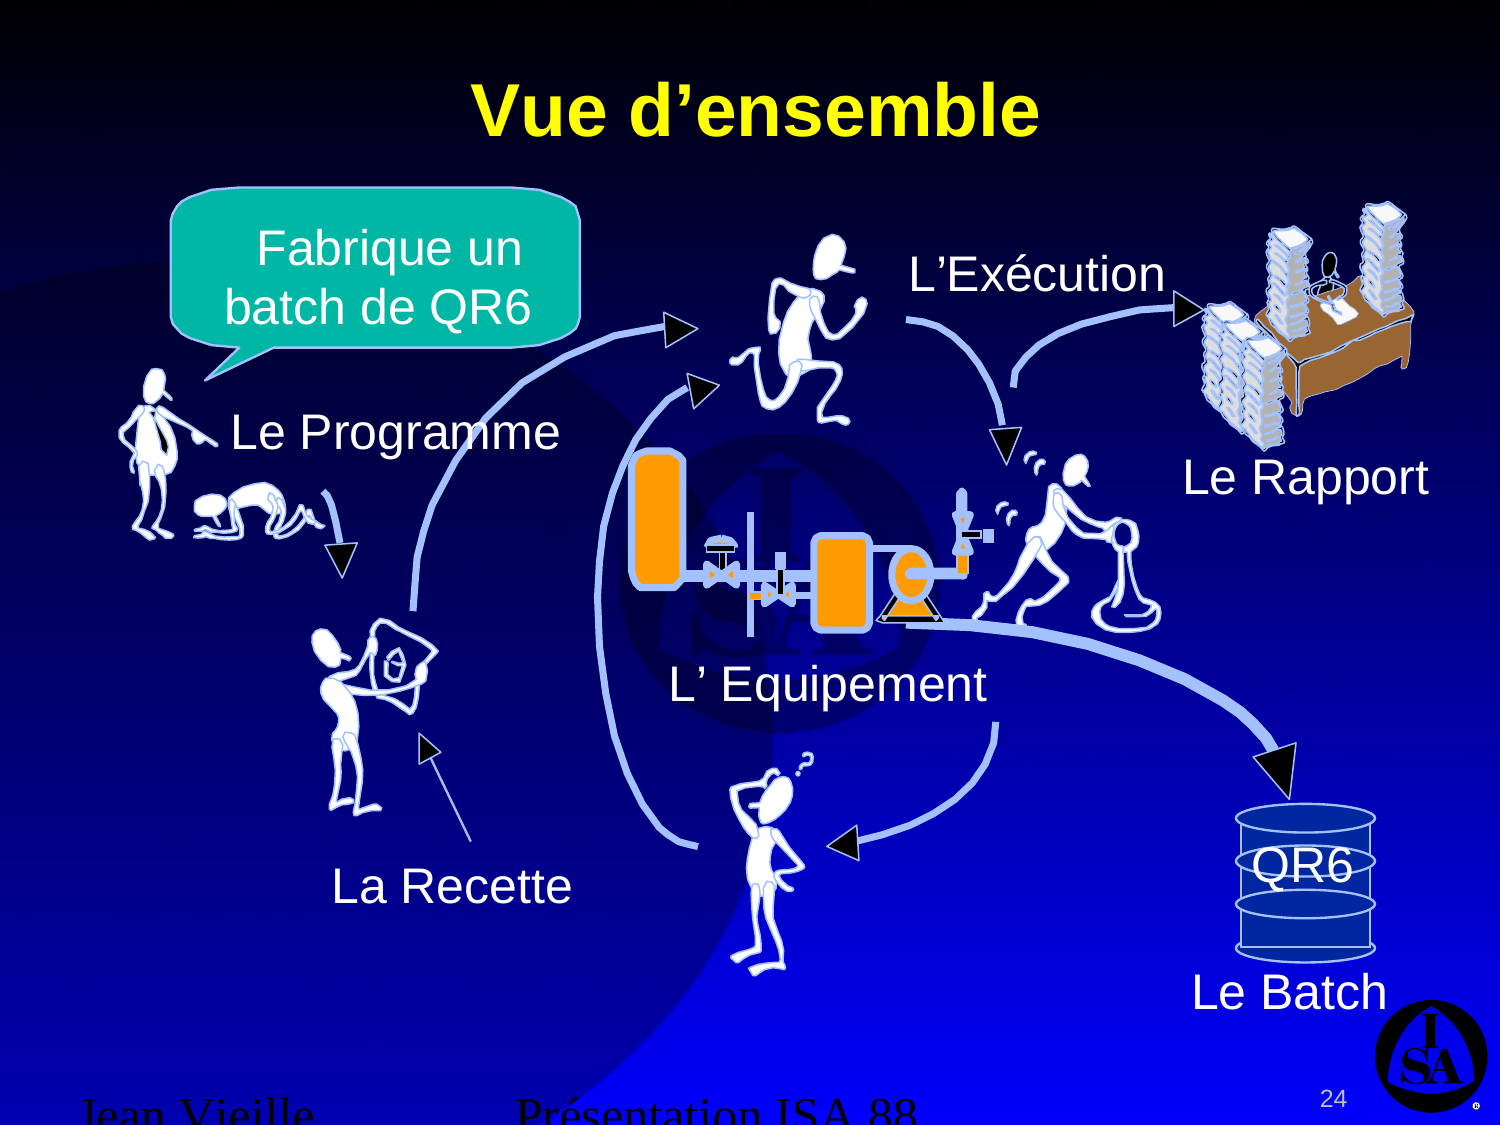

# Vue d’ensemble
Fabrique un
L’Exécution
batch de QR6
Le Programme
Le Rapport
L’ Equipement
QR6
La Recette
Le Batch